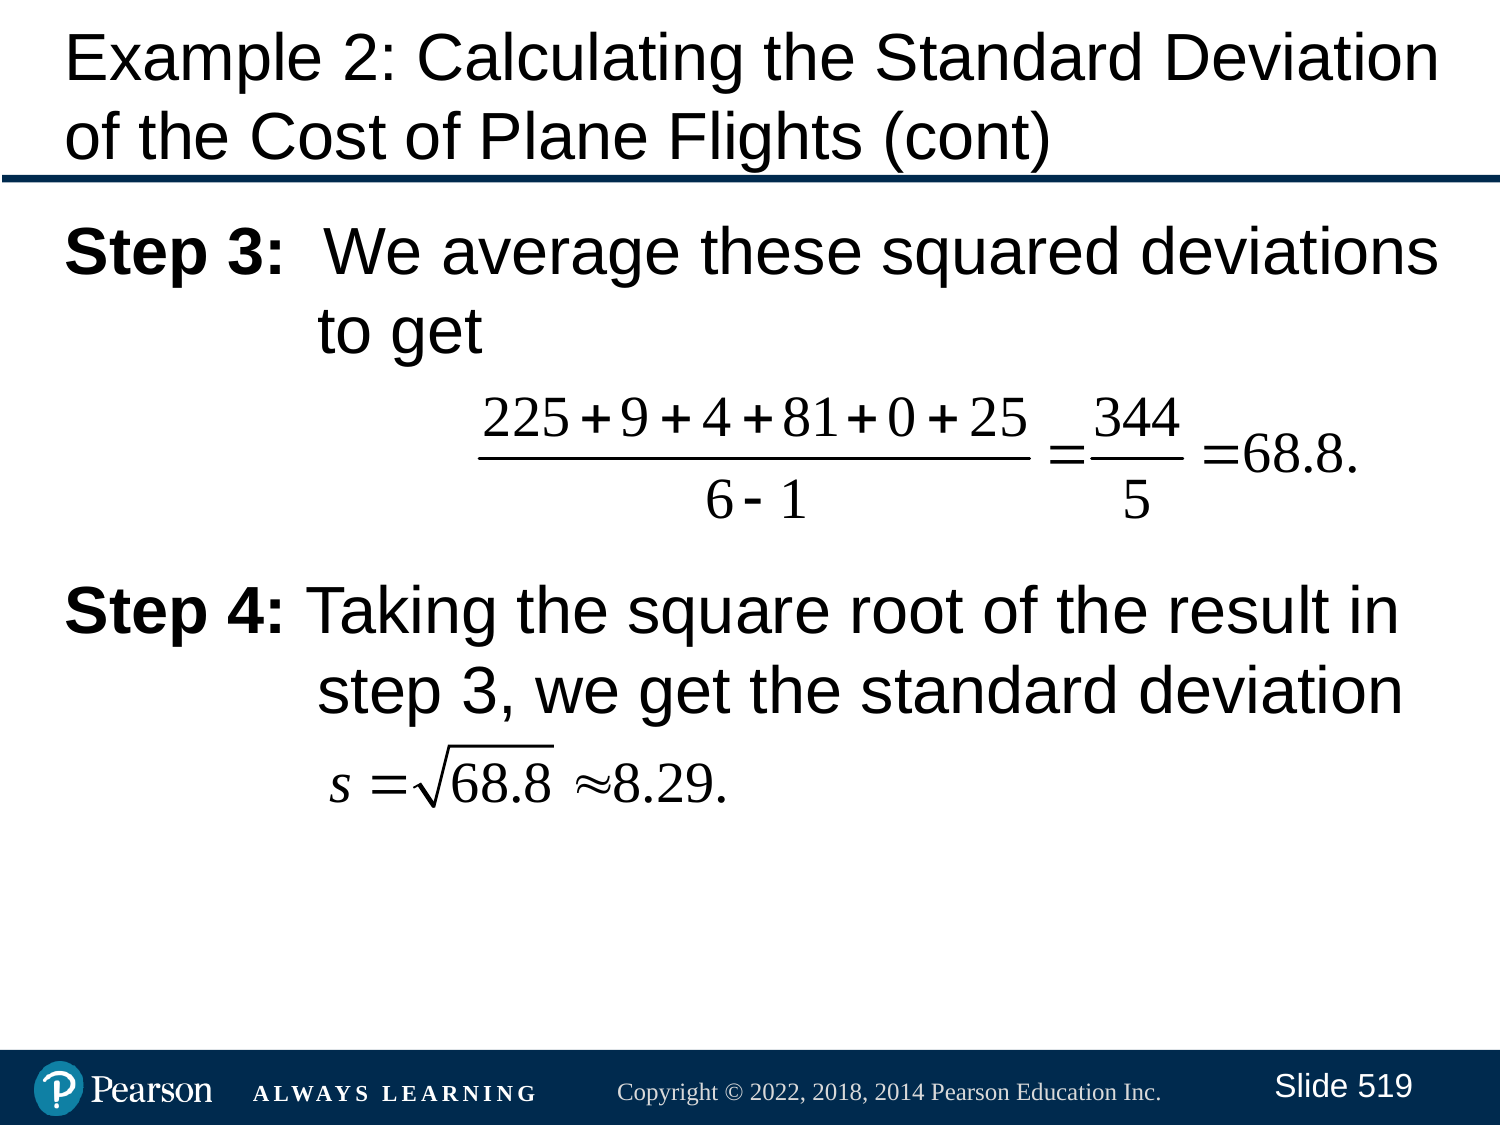

# Example 2: Calculating the Standard Deviation of the Cost of Plane Flights (cont)
Step 3: We average these squared deviations to get
Step 4: Taking the square root of the result in step 3, we get the standard deviation